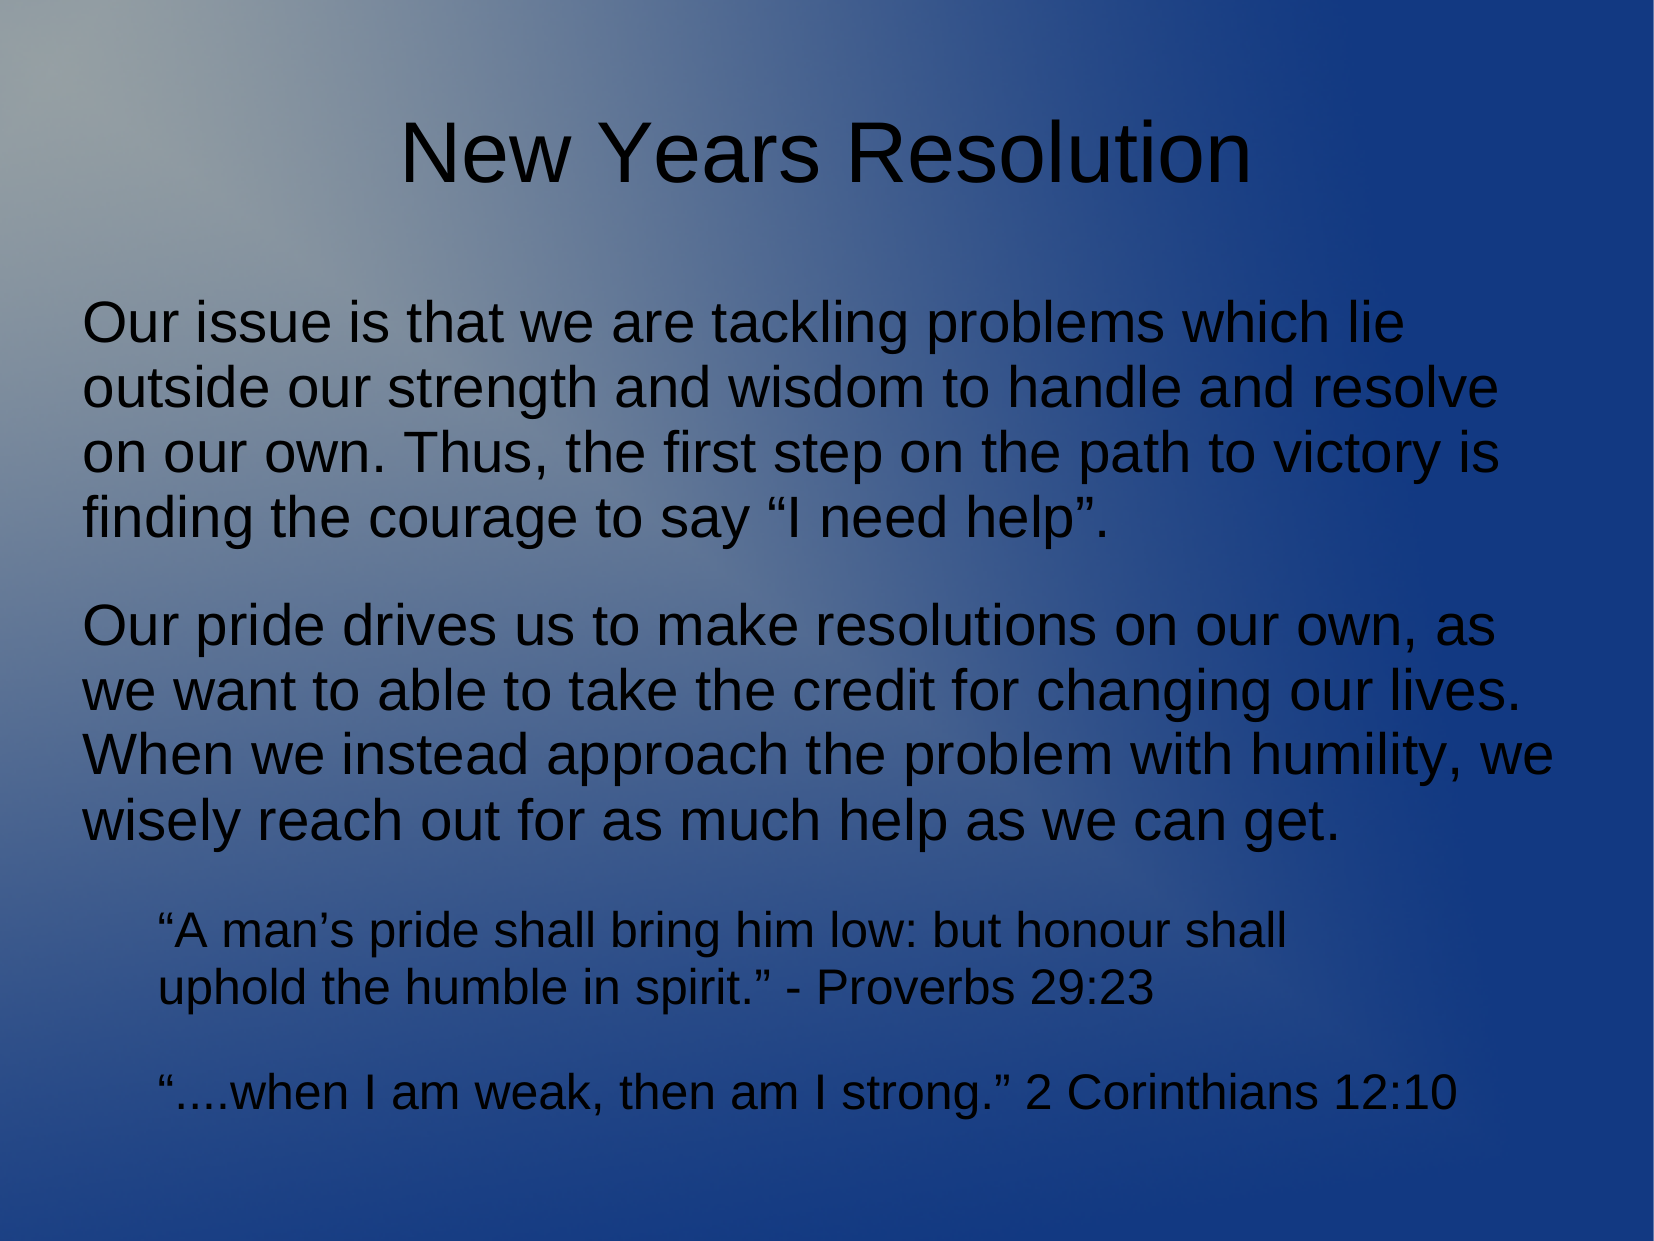

# New Years Resolution
Our issue is that we are tackling problems which lie outside our strength and wisdom to handle and resolve on our own. Thus, the first step on the path to victory is finding the courage to say “I need help”.
Our pride drives us to make resolutions on our own, as we want to able to take the credit for changing our lives. When we instead approach the problem with humility, we wisely reach out for as much help as we can get.
	“A man’s pride shall bring him low: but honour shall 				uphold the humble in spirit.” - Proverbs 29:23
	“....when I am weak, then am I strong.” 2 Corinthians 12:10